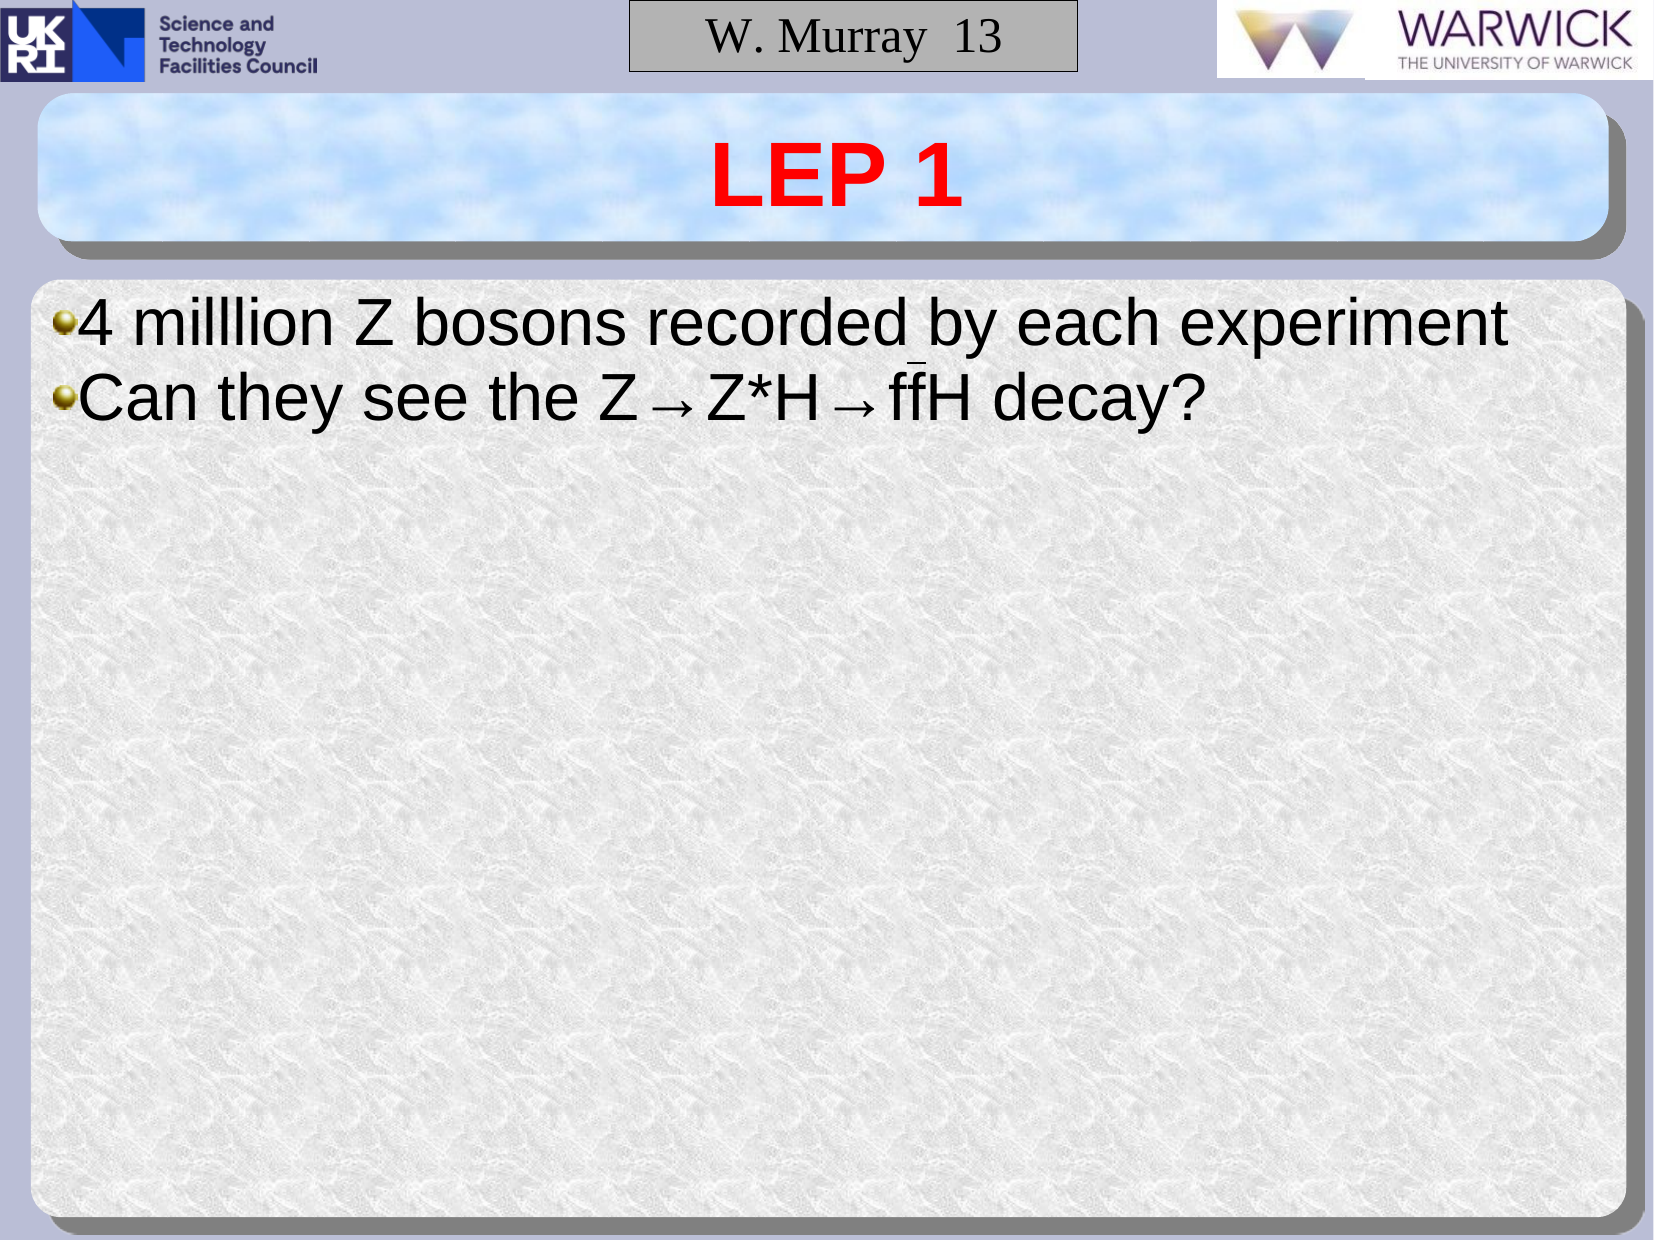

# LEP 1
4 milllion Z bosons recorded by each experiment
Can they see the Z→Z*H→ffH decay?